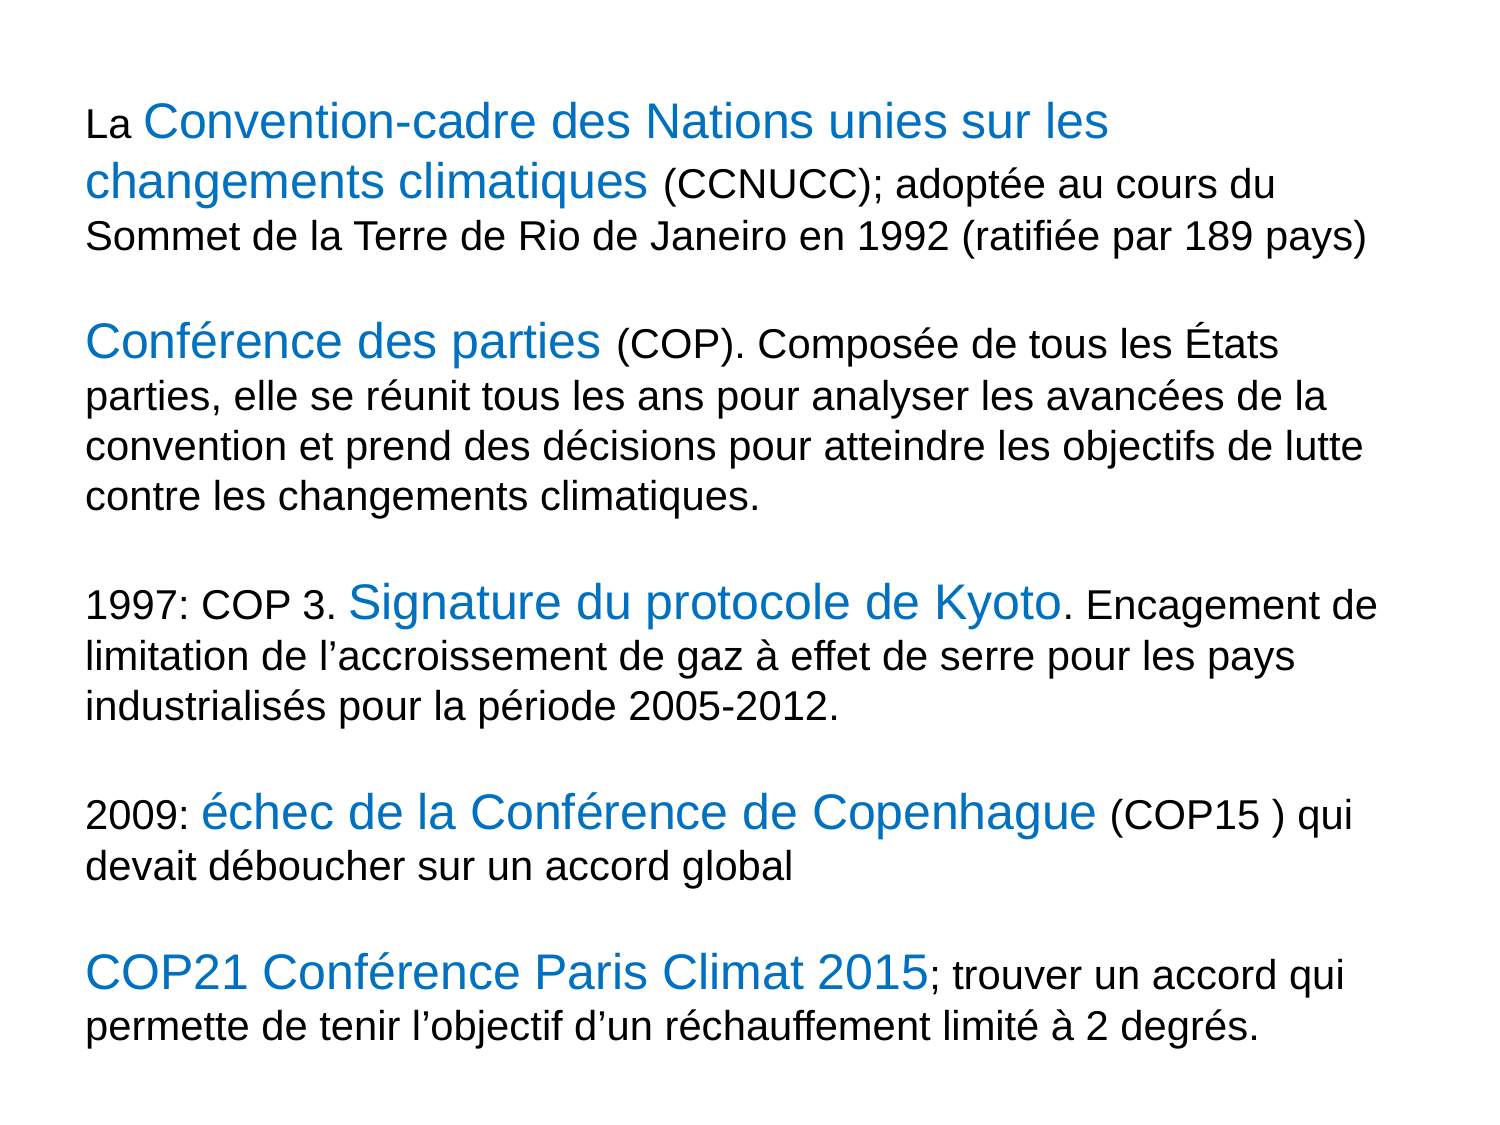

La Convention-cadre des Nations unies sur les changements climatiques (CCNUCC); adoptée au cours du Sommet de la Terre de Rio de Janeiro en 1992 (ratifiée par 189 pays)
Conférence des parties (COP). Composée de tous les États parties, elle se réunit tous les ans pour analyser les avancées de la convention et prend des décisions pour atteindre les objectifs de lutte contre les changements climatiques.
1997: COP 3. Signature du protocole de Kyoto. Encagement de limitation de l’accroissement de gaz à effet de serre pour les pays industrialisés pour la période 2005-2012.
2009: échec de la Conférence de Copenhague (COP15 ) qui devait déboucher sur un accord global
COP21 Conférence Paris Climat 2015; trouver un accord qui permette de tenir l’objectif d’un réchauffement limité à 2 degrés.